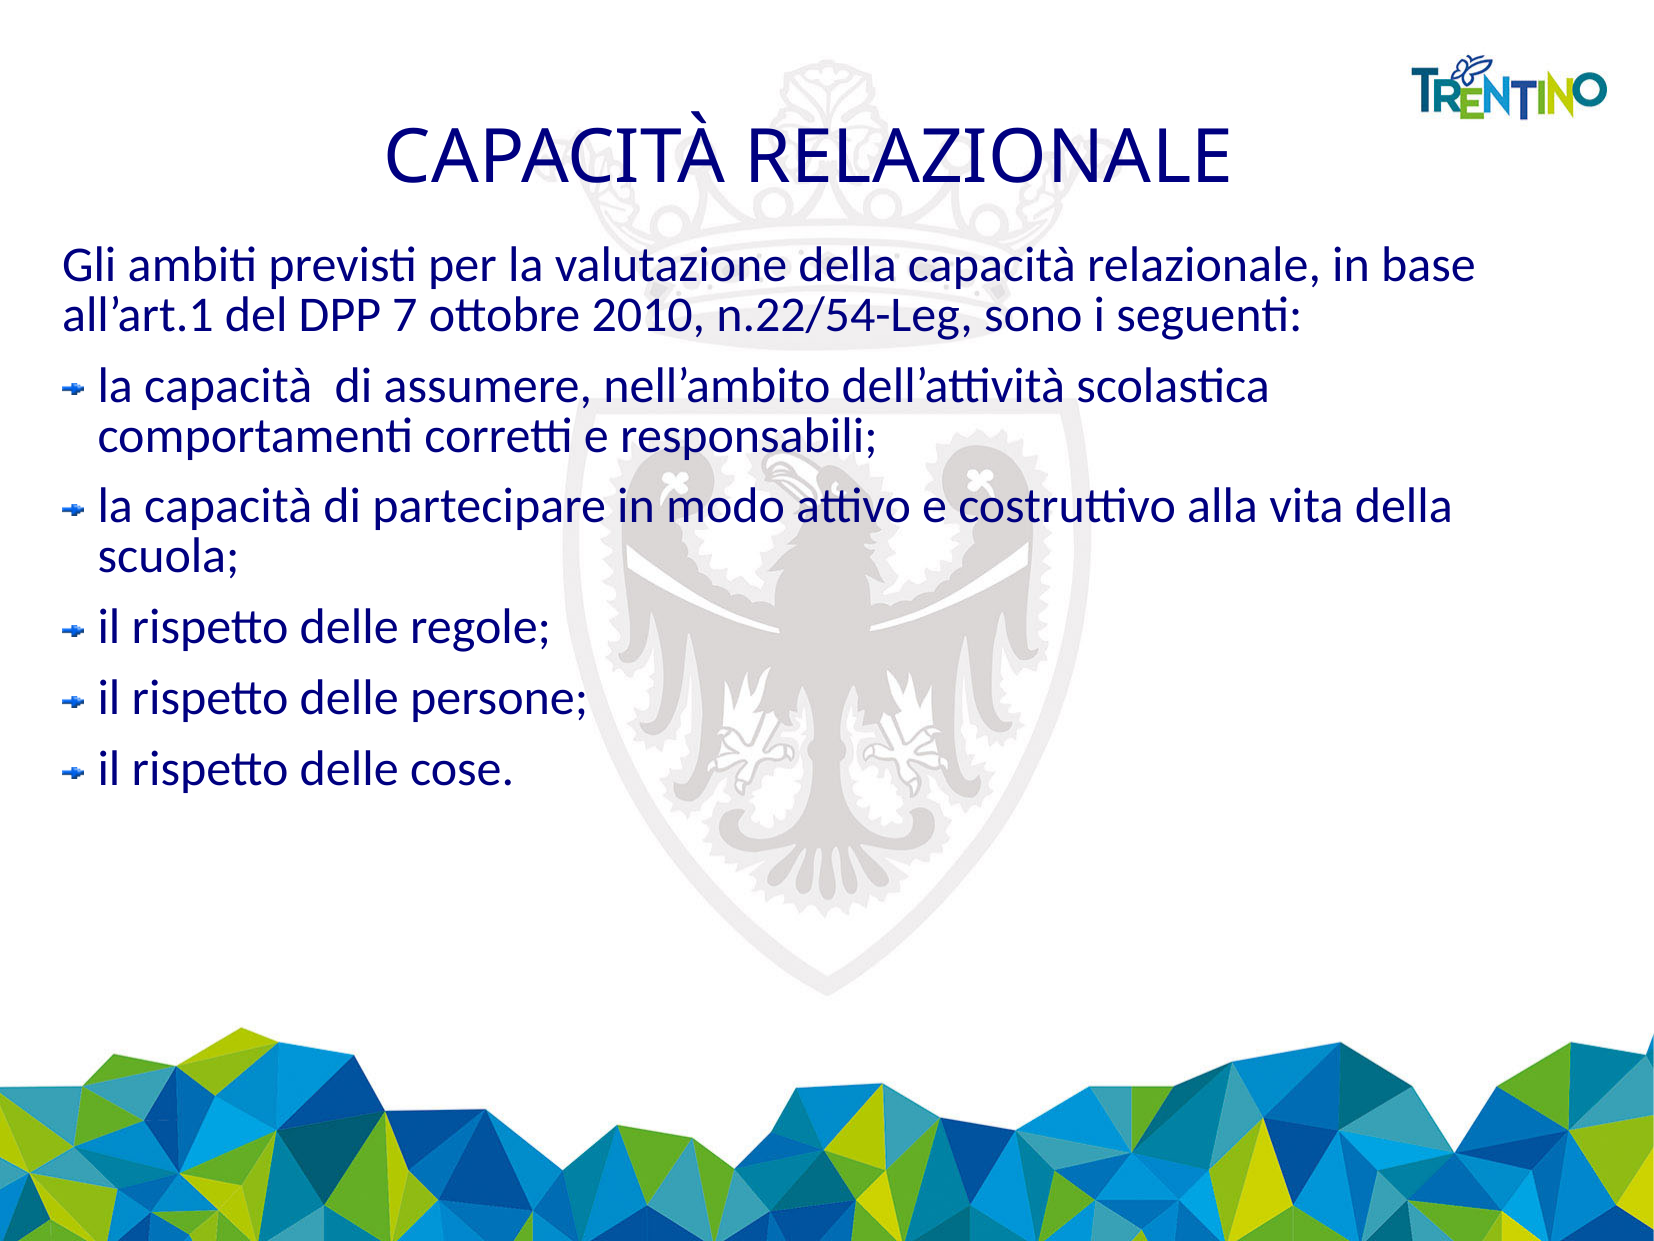

CAPACITÀ RELAZIONALE
Gli ambiti previsti per la valutazione della capacità relazionale, in base all’art.1 del DPP 7 ottobre 2010, n.22/54-Leg, sono i seguenti:
la capacità di assumere, nell’ambito dell’attività scolastica comportamenti corretti e responsabili;
la capacità di partecipare in modo attivo e costruttivo alla vita della scuola;
il rispetto delle regole;
il rispetto delle persone;
il rispetto delle cose.